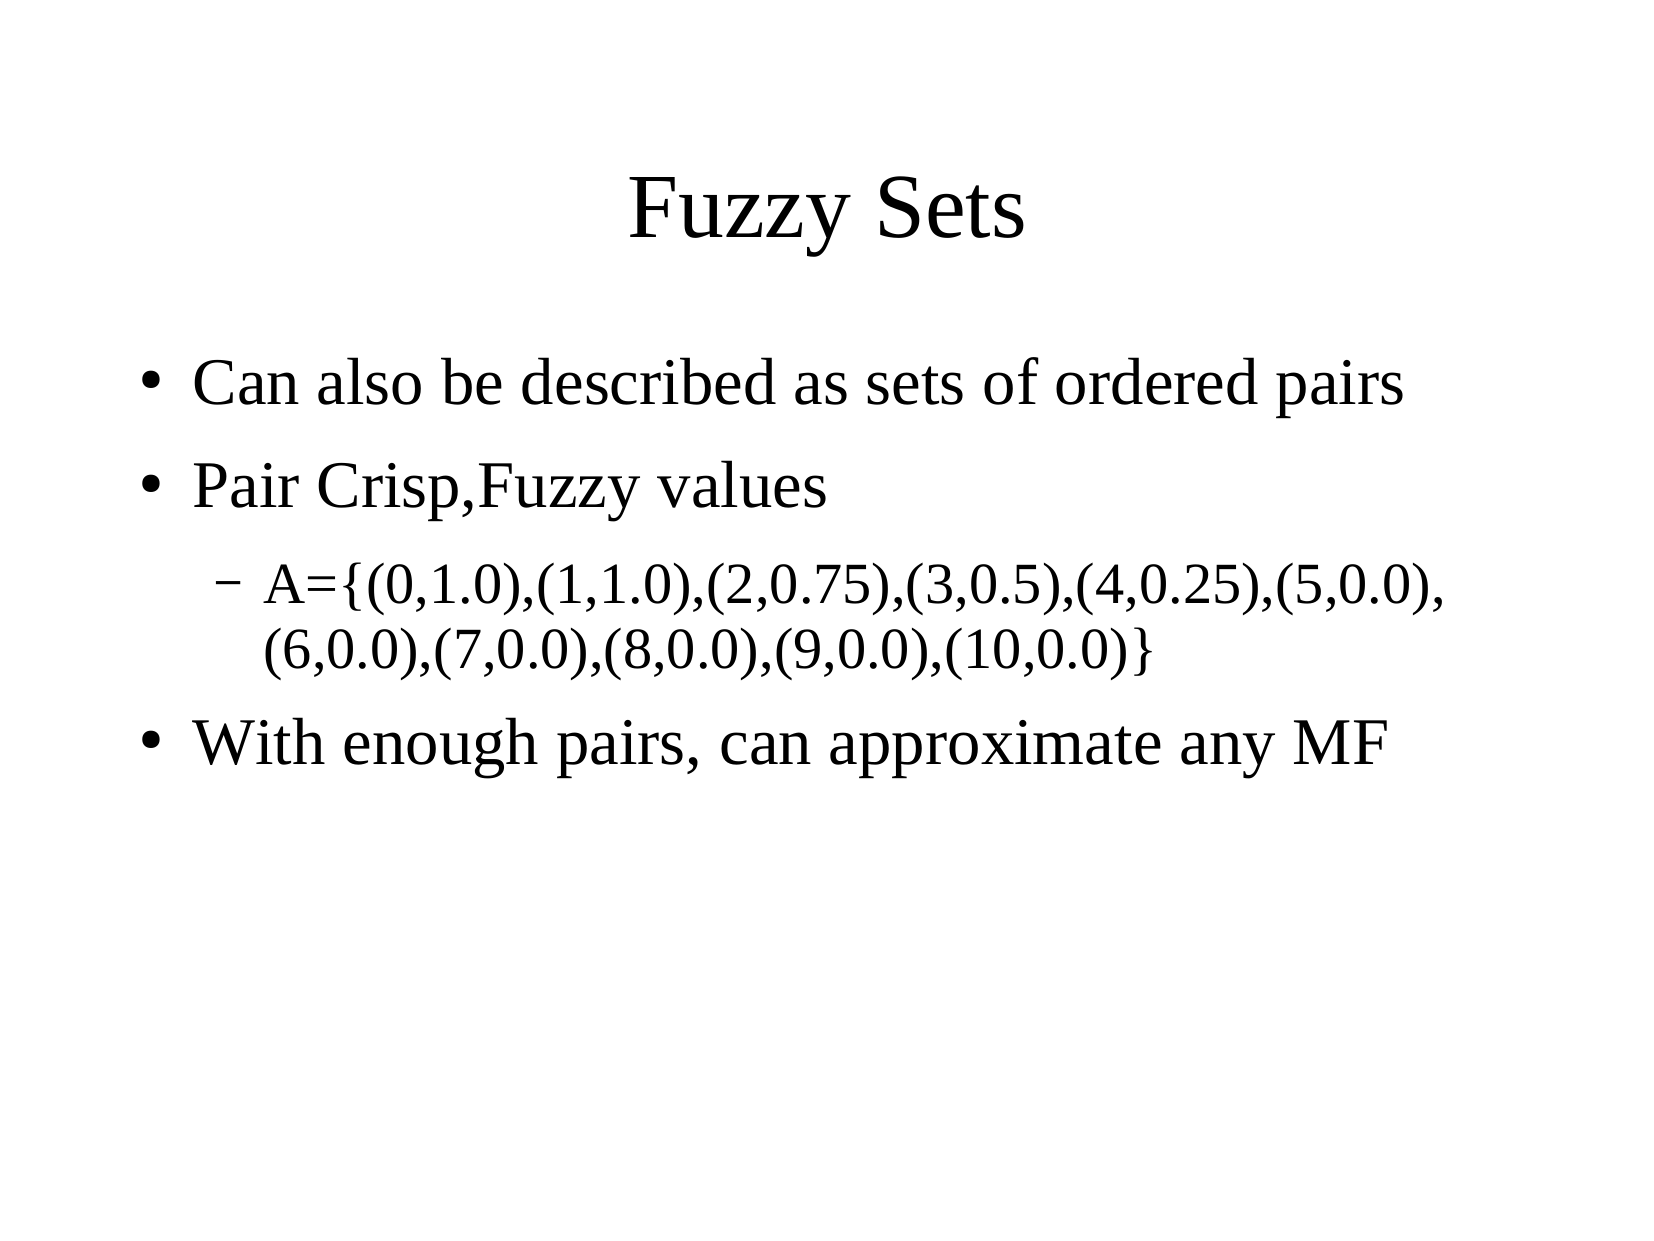

# Fuzzy Sets
Can also be described as sets of ordered pairs
Pair Crisp,Fuzzy values
A={(0,1.0),(1,1.0),(2,0.75),(3,0.5),(4,0.25),(5,0.0),(6,0.0),(7,0.0),(8,0.0),(9,0.0),(10,0.0)}
With enough pairs, can approximate any MF